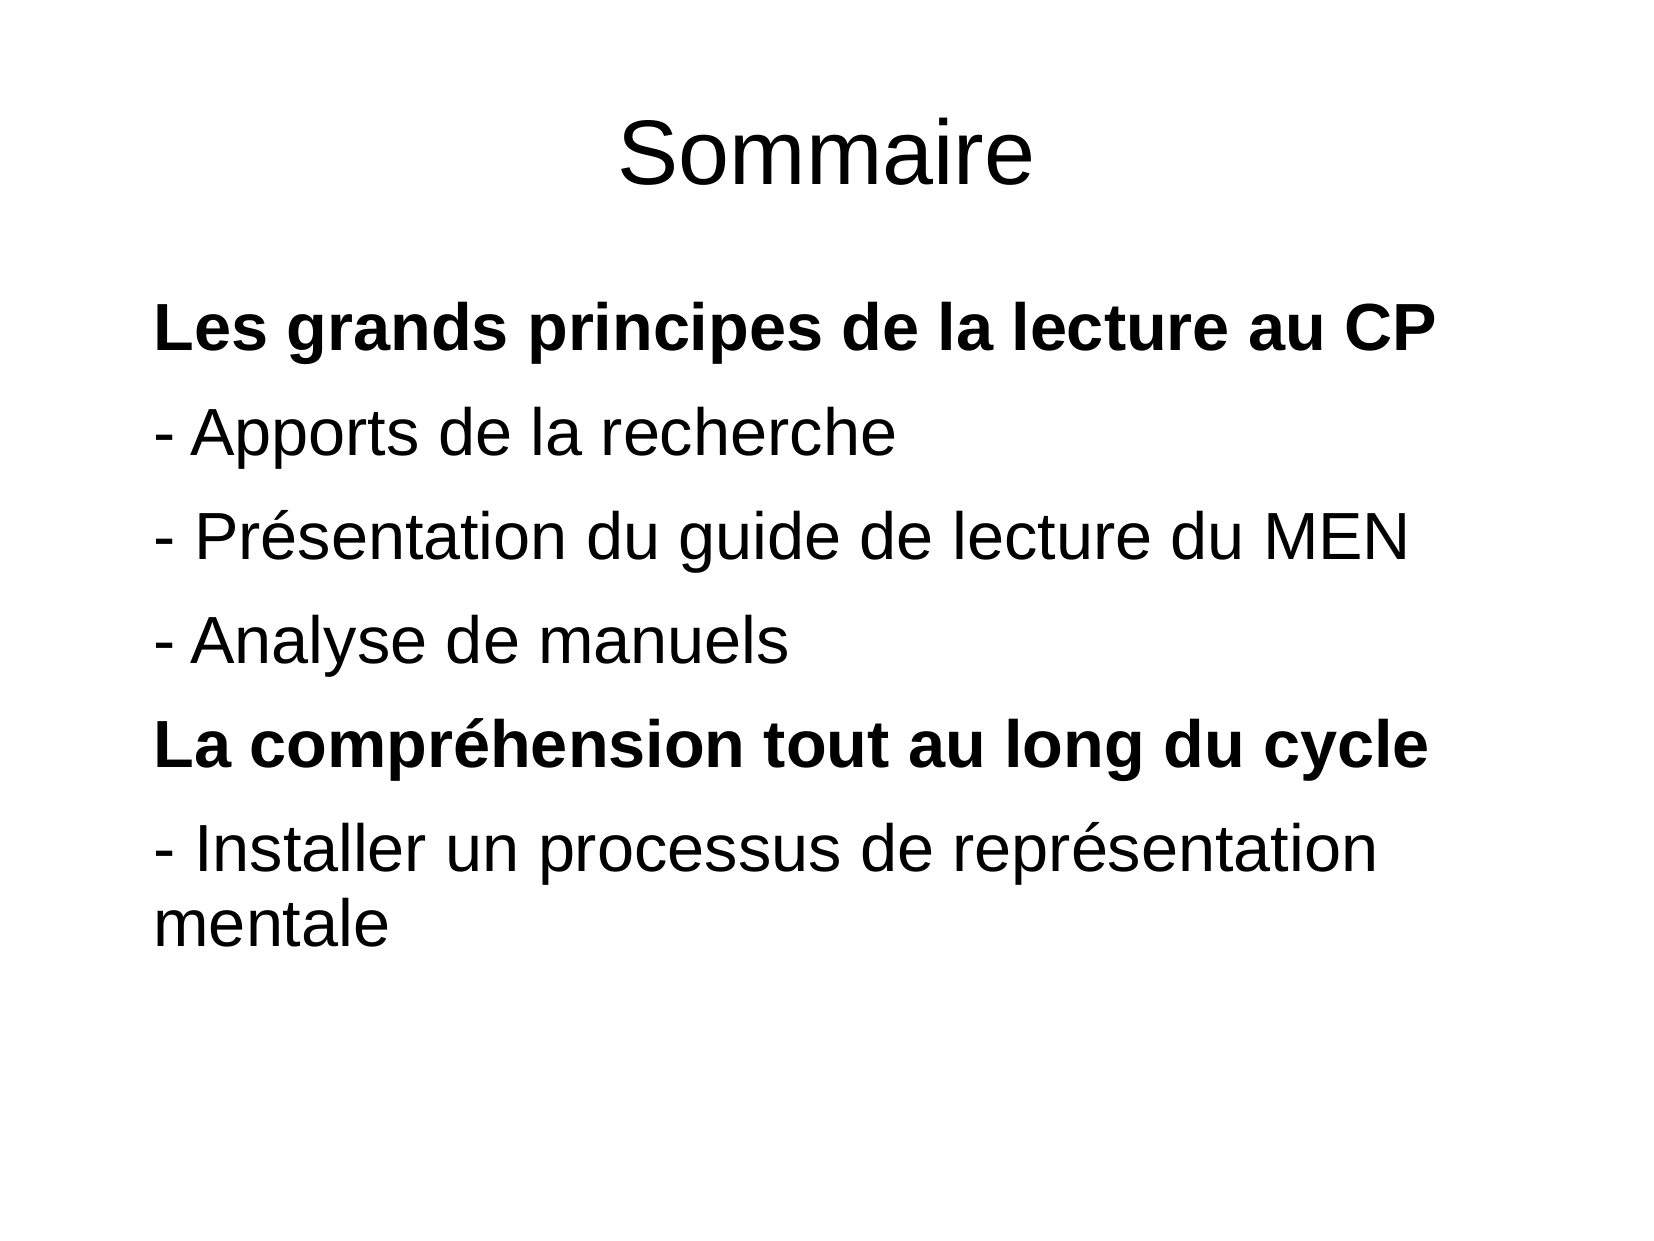

# Sommaire
Les grands principes de la lecture au CP
- Apports de la recherche
- Présentation du guide de lecture du MEN
- Analyse de manuels
La compréhension tout au long du cycle
- Installer un processus de représentation mentale